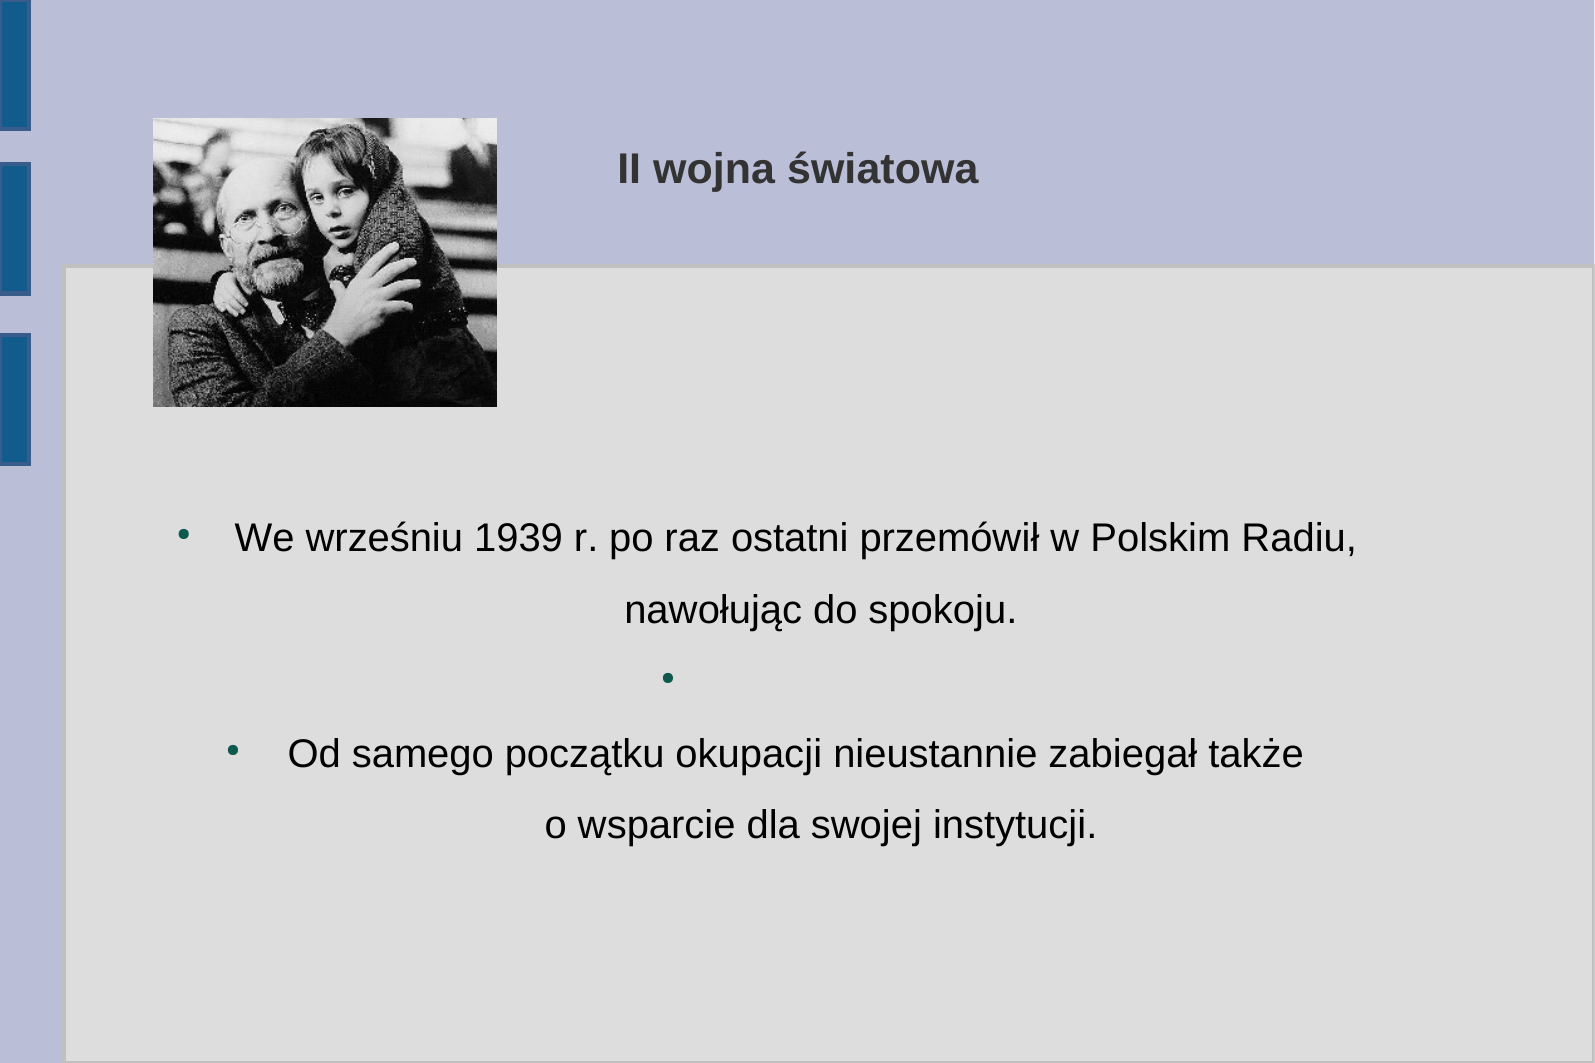

# II wojna światowa
We wrześniu 1939 r. po raz ostatni przemówił w Polskim Radiu, nawołując do spokoju.
Od samego początku okupacji nieustannie zabiegał także o wsparcie dla swojej instytucji.